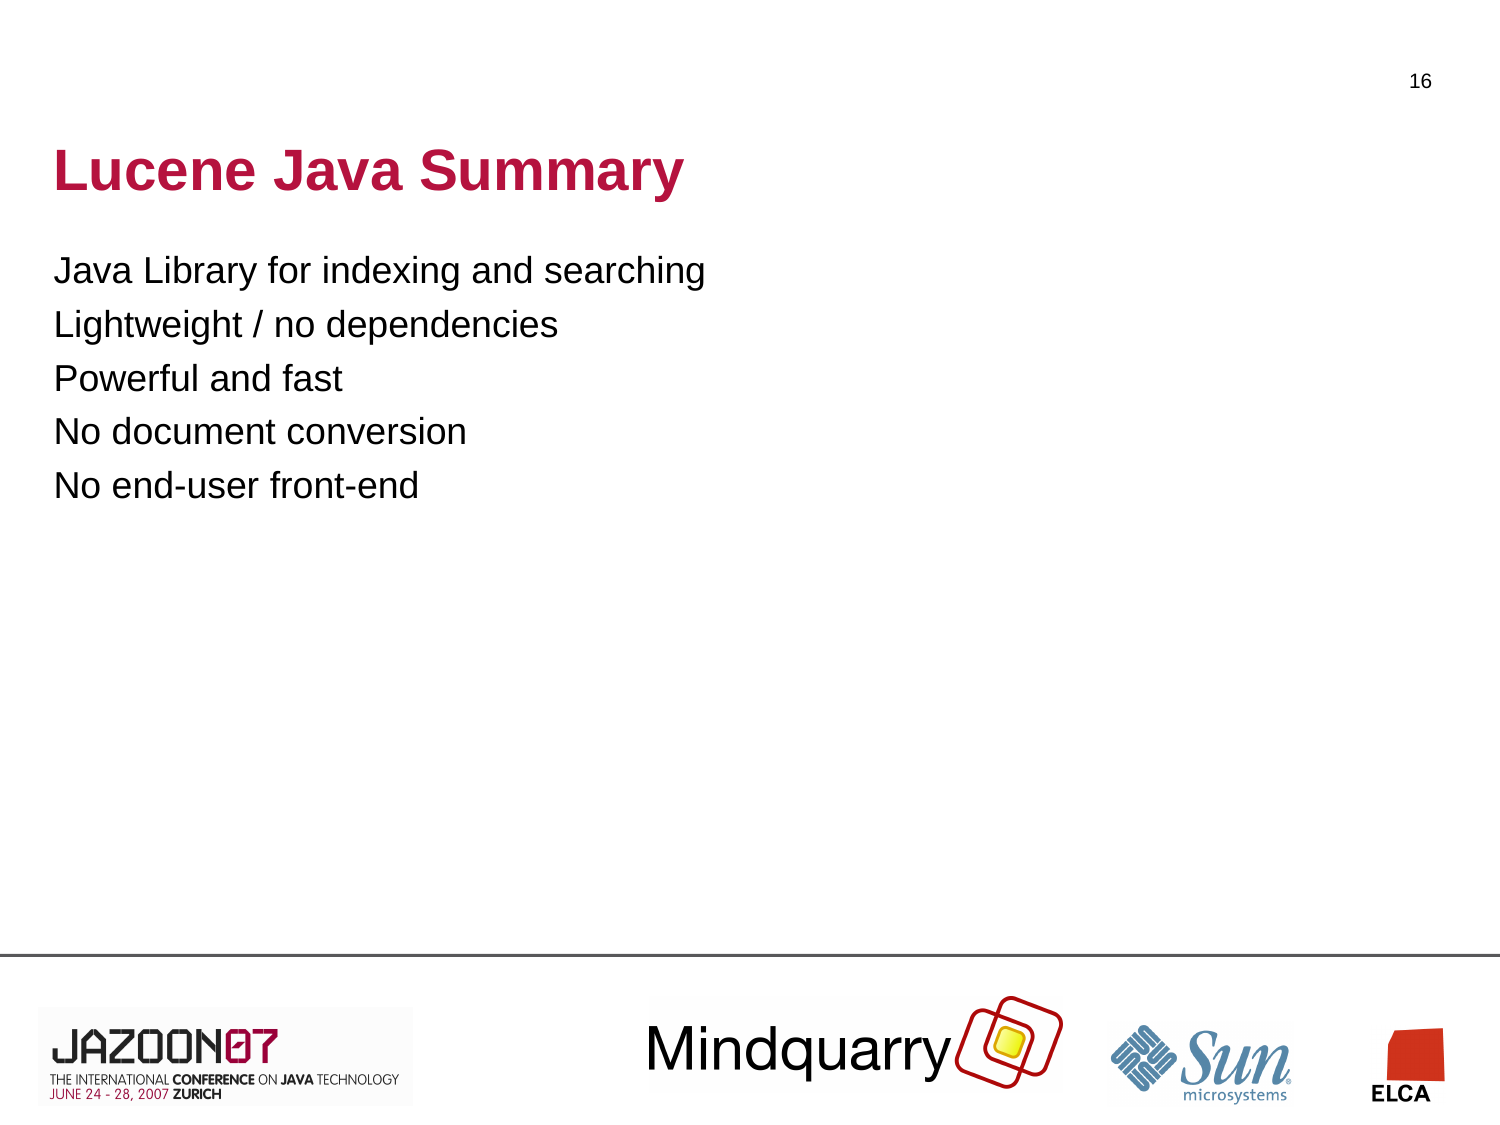

16
# Lucene Java Summary
Java Library for indexing and searching
Lightweight / no dependencies
Powerful and fast
No document conversion
No end-user front-end